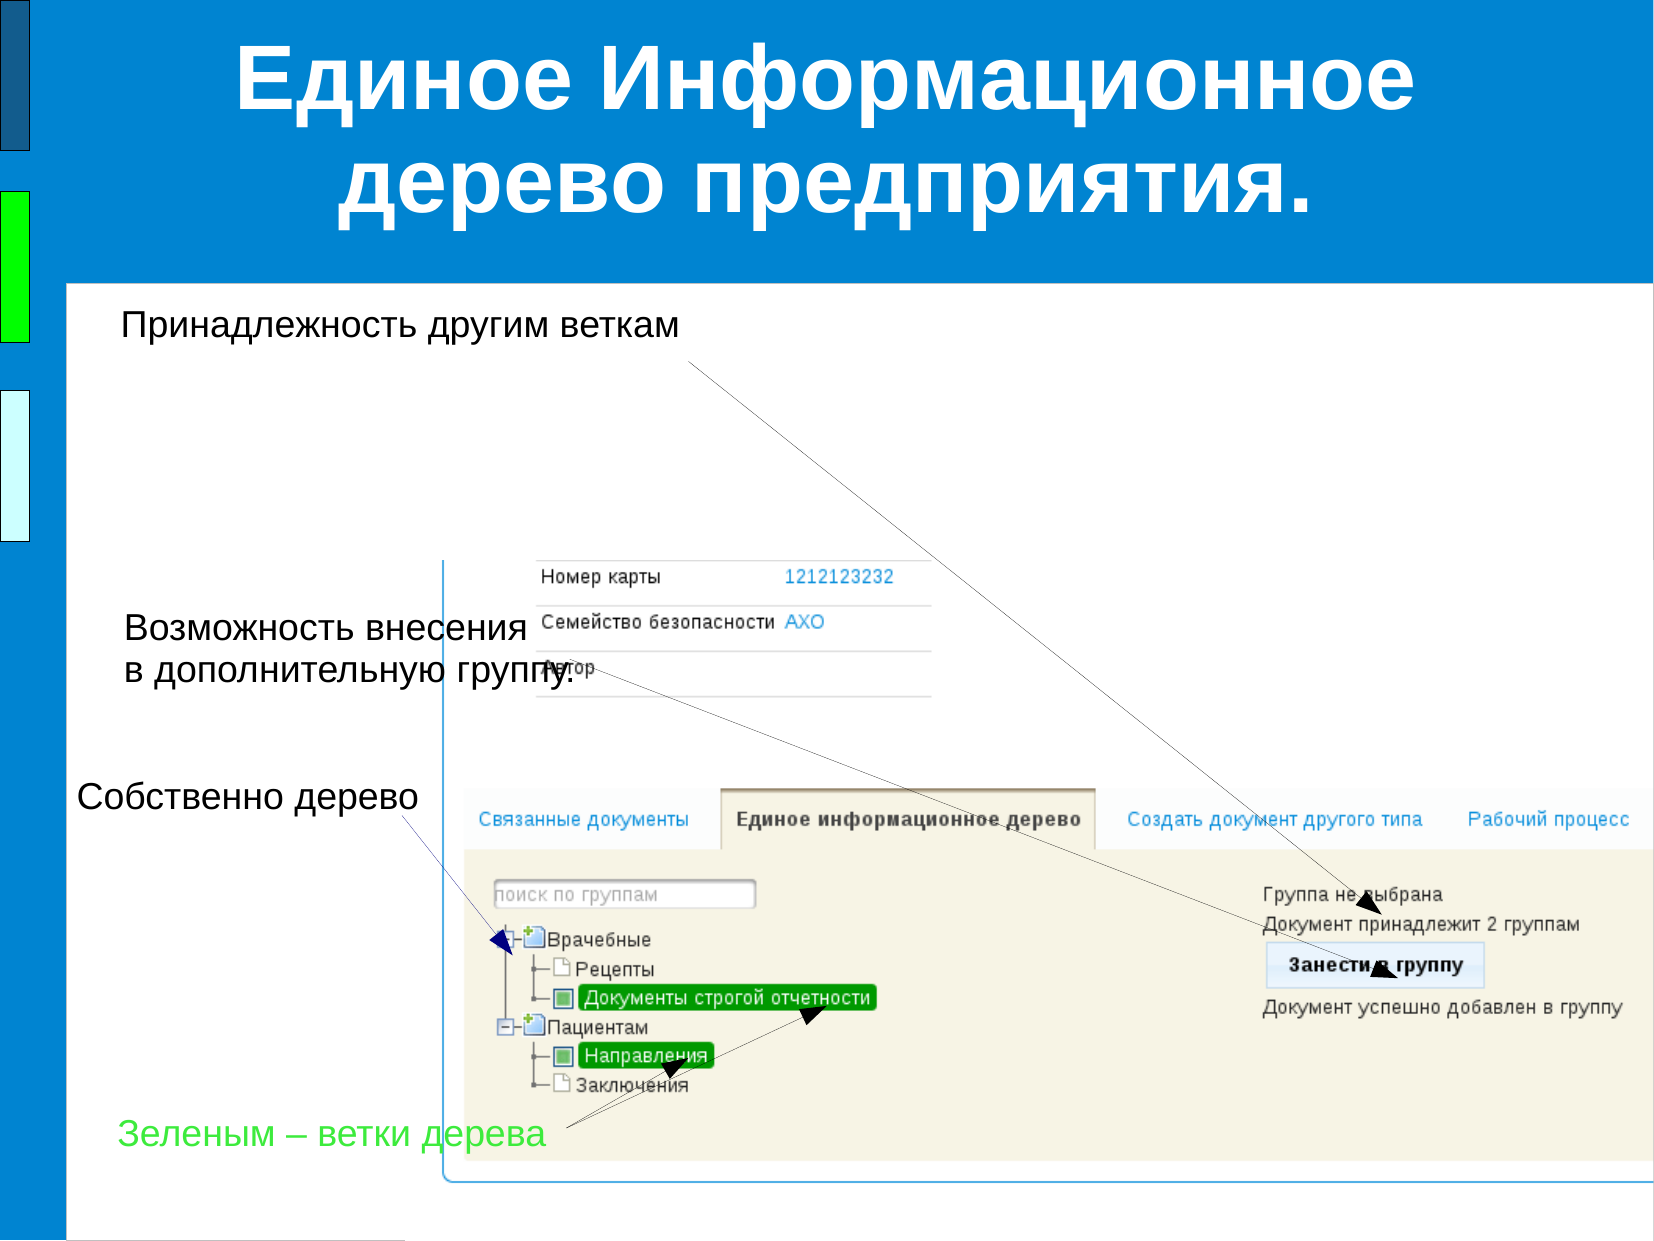

# Единое Информационное дерево предприятия.
Принадлежность другим веткам
Возможность внесения
в дополнительную группу.
Собственно дерево
Зеленым – ветки дерева
ООО "Альфа-Интегрум", 2013г.